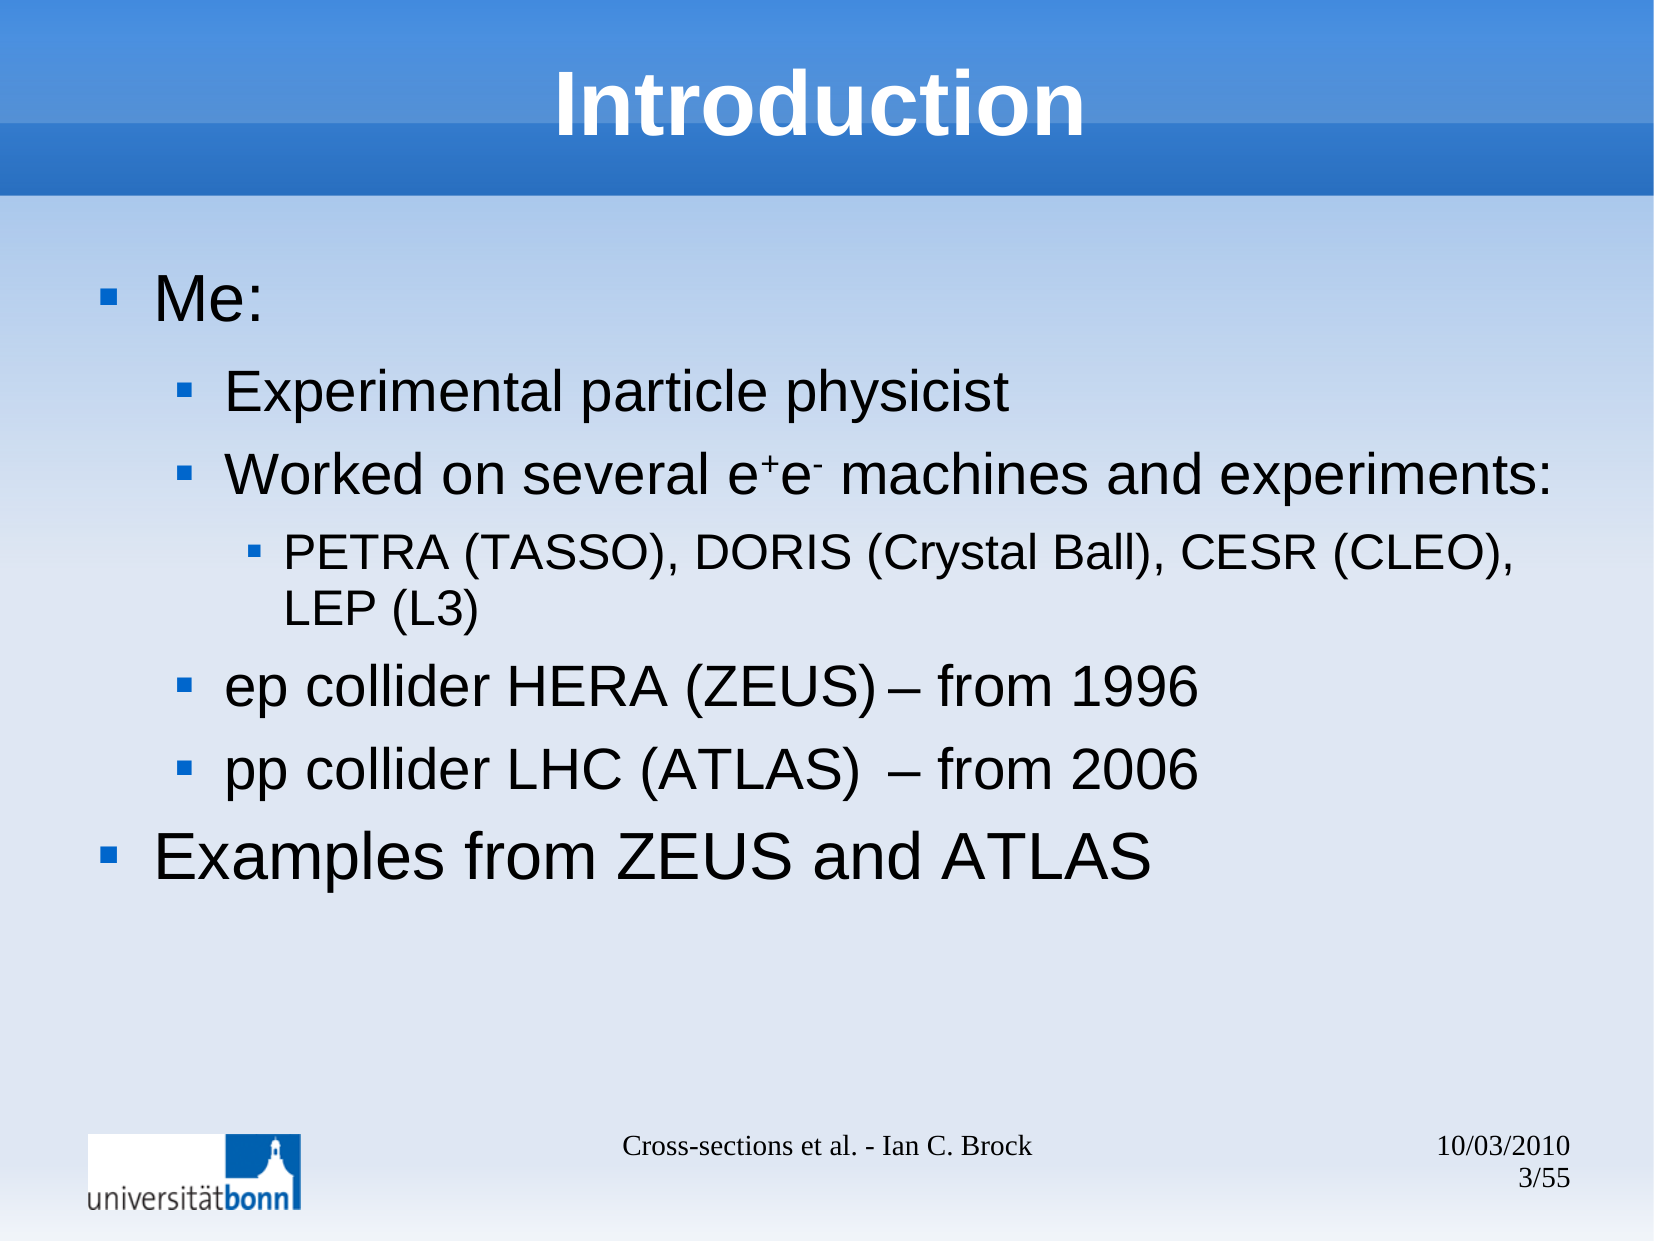

# Introduction
Me:
Experimental particle physicist
Worked on several e+e- machines and experiments:
PETRA (TASSO), DORIS (Crystal Ball), CESR (CLEO), LEP (L3)
ep collider HERA (ZEUS)	– from 1996
pp collider LHC (ATLAS) 	– from 2006
Examples from ZEUS and ATLAS
Cross-sections et al. - Ian C. Brock
3